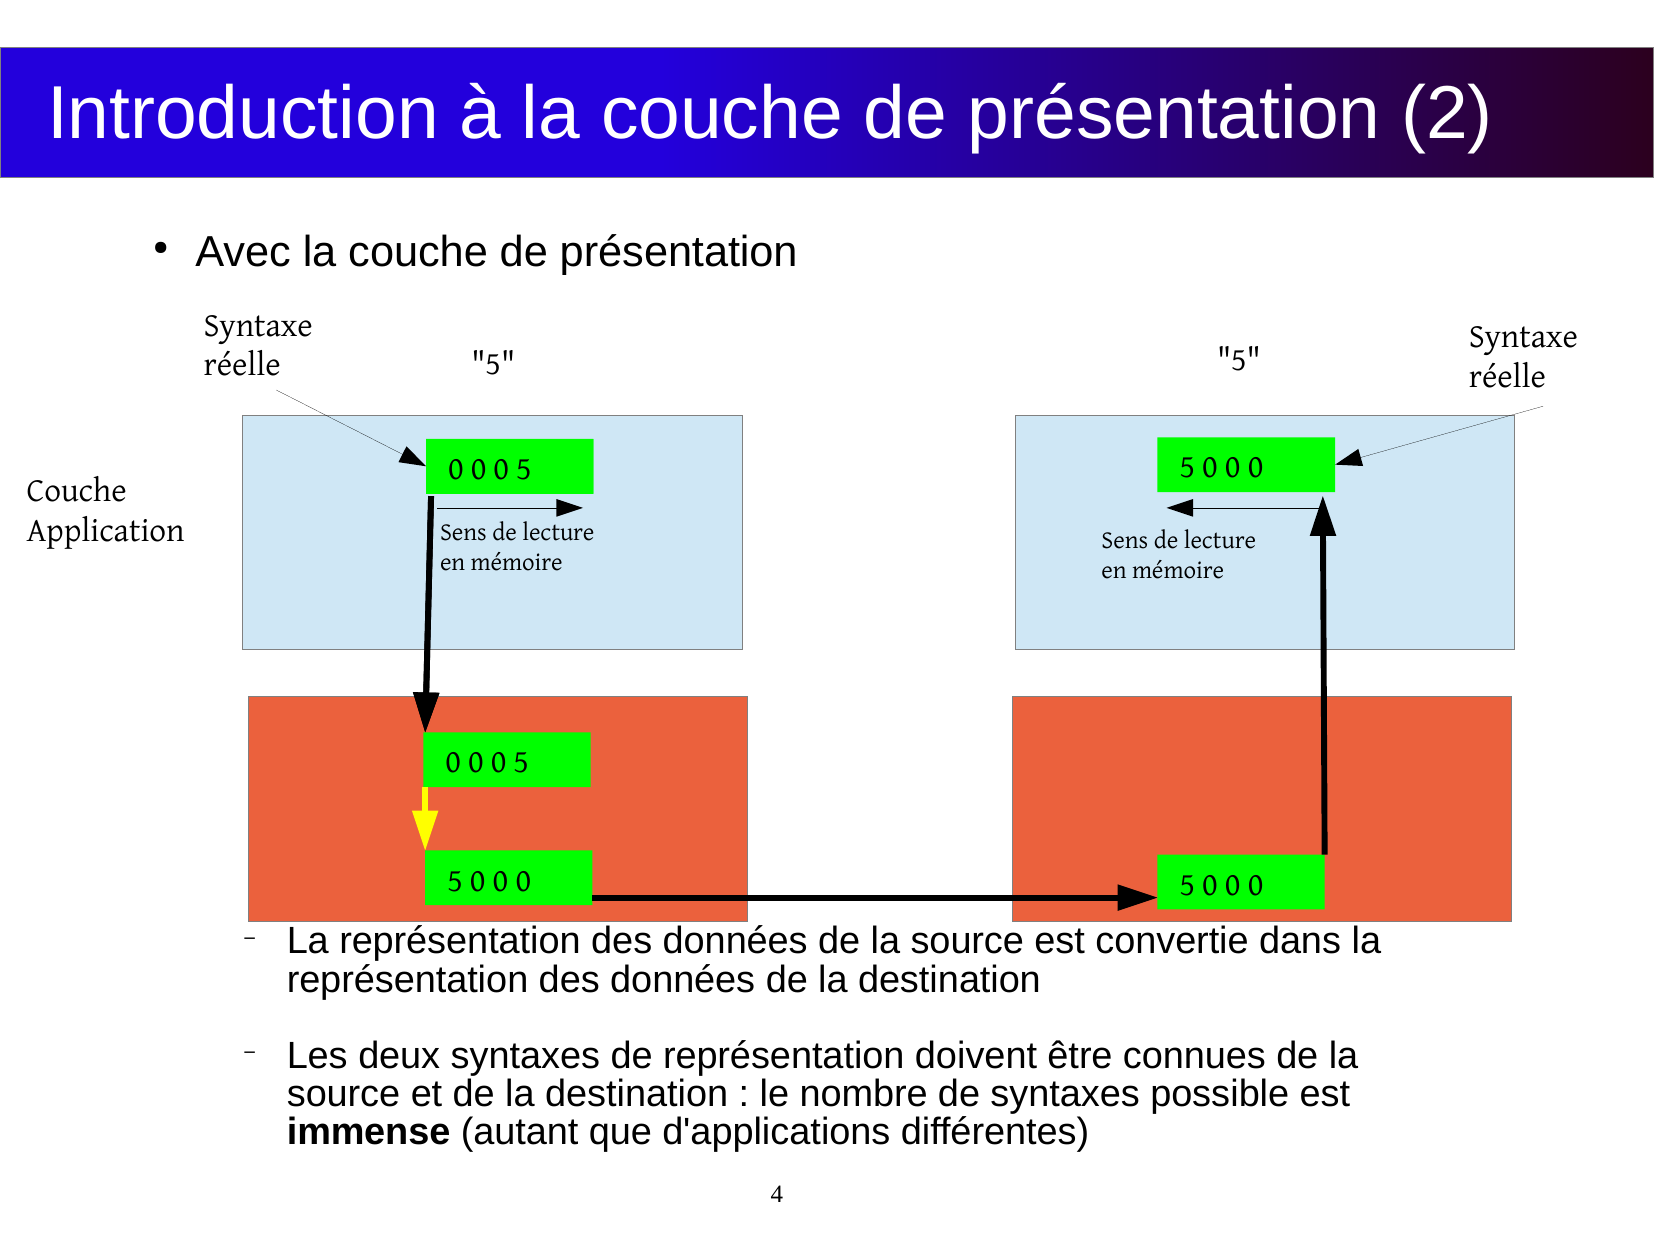

# Introduction à la couche de présentation (2)
Avec la couche de présentation
La représentation des données de la source est convertie dans la
représentation des données de la destination
Les deux syntaxes de représentation doivent être connues de la
source et de la destination : le nombre de syntaxes possible est immense (autant que d'applications différentes)
Syntaxe
réelle
Syntaxe
réelle
"5"
"5"
 5 0 0 0
 0 0 0 5
 0 0 0 5
Couche
Application
Sens de lecture
en mémoire
Sens de lecture
en mémoire
 0 0 0 5
 5 0 0 0
 5 0 0 0